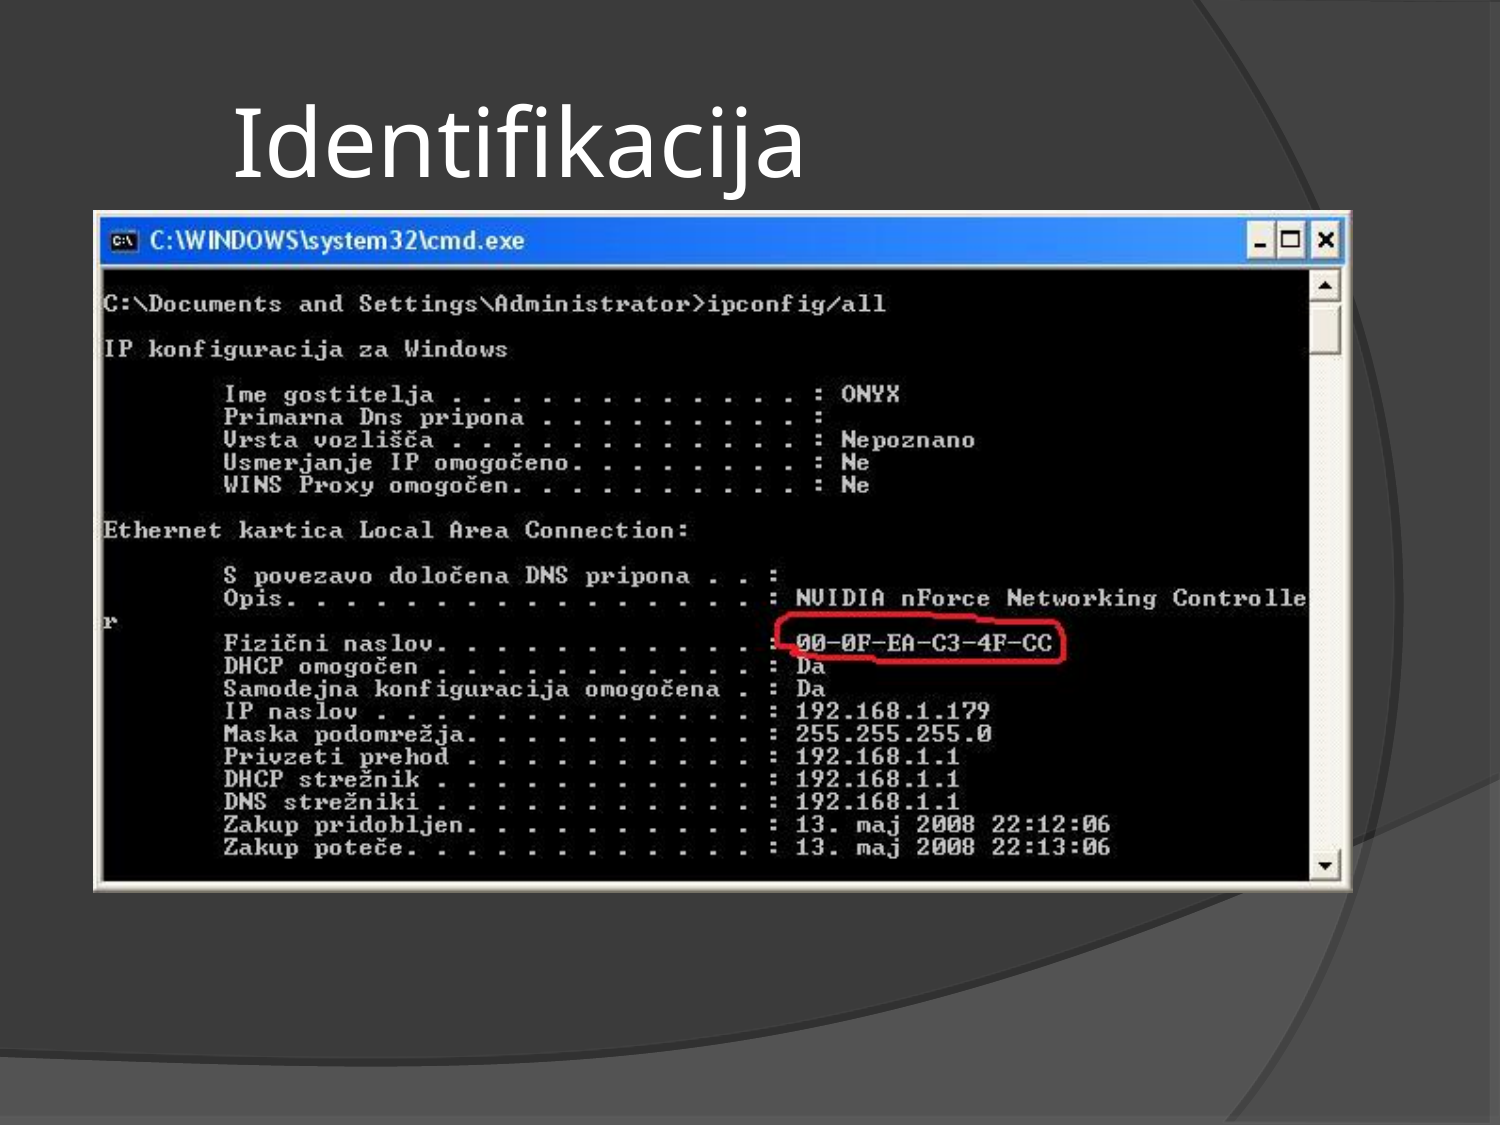

# Identifikacija
Kartica pretvori podatke in obvesti preostali del mreže na svoj Mac naslov, tako da se lahko poveže z drugih omrežnimi karticami
MAC naslov: Opredeljen glede na IEEE (Institut za inženirje elektrotehnike in elektronike), ki dodeljuje naslove za vse izdelovalce omrežnih kartic
MAC naslov je vpisan v kartice "čipe” in kot posledica sledi, da vsaka kartica ima edinstven naslov MAC v omrežju.